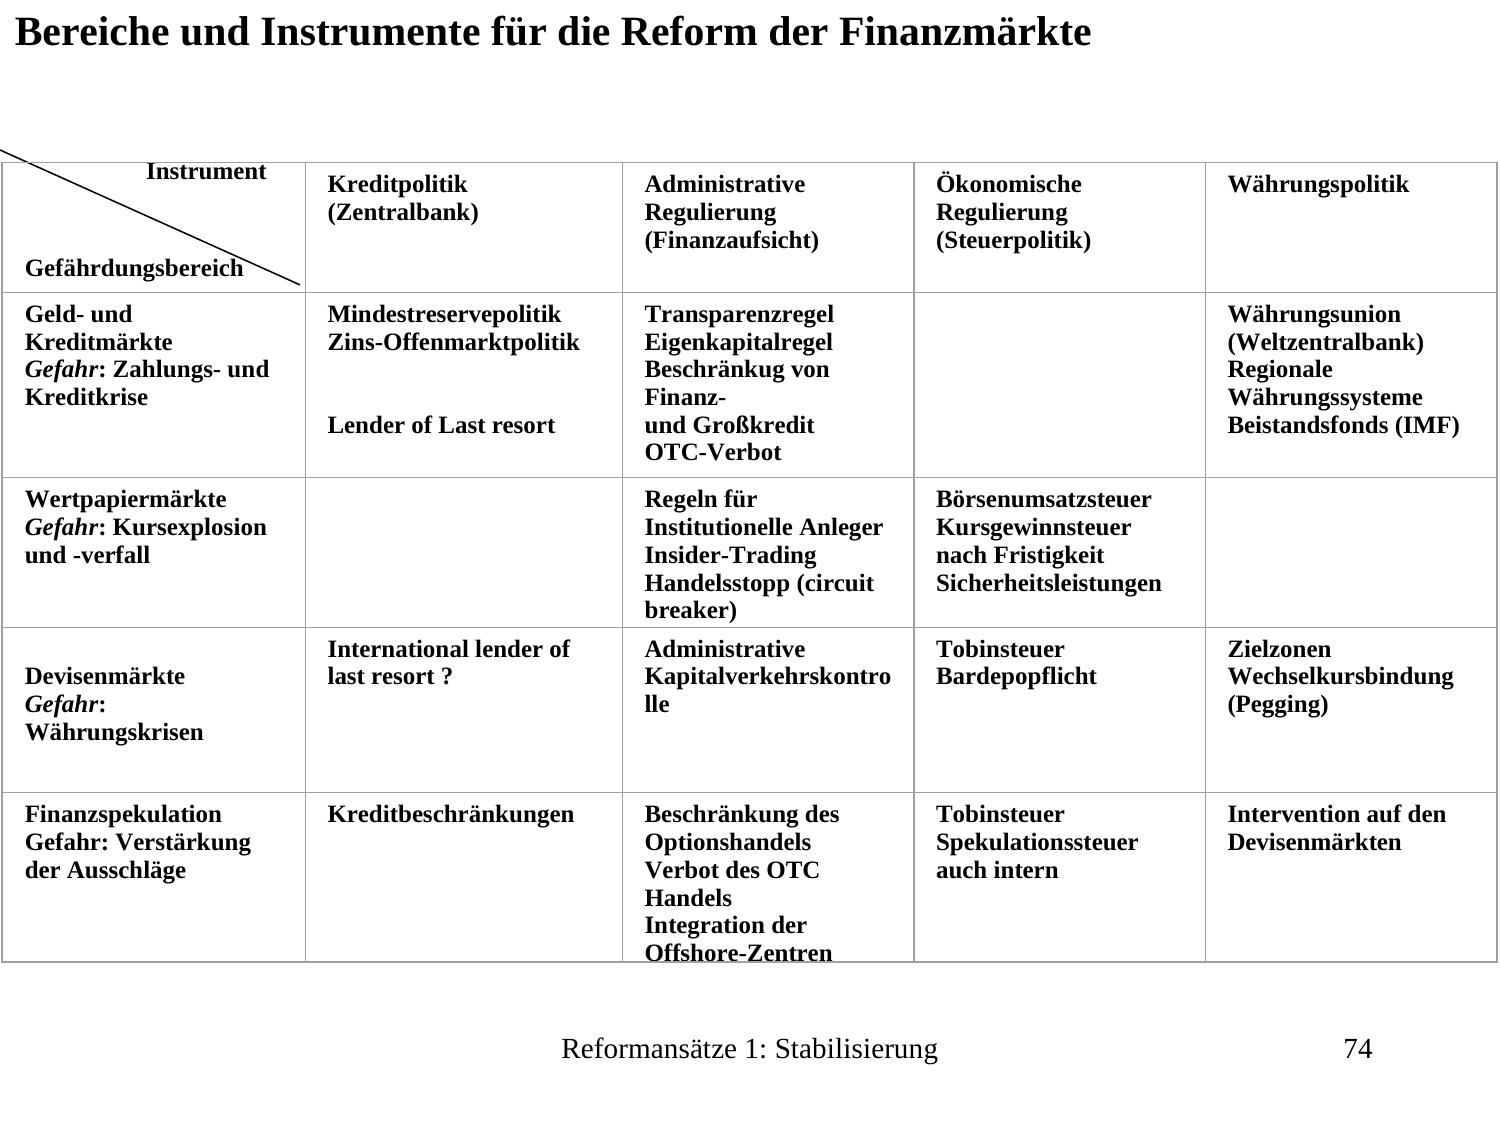

Bereiche und Instrumente für die Reform der Finanzmärkte
 Instrument
Gefährdungsbereich
Kreditpolitik
(Zentralbank)
Administrative Regulierung
(Finanzaufsicht)
Ökonomische Regulierung
(Steuerpolitik)
Währungspolitik
Geld- und Kreditmärkte
Gefahr: Zahlungs- und Kreditkrise
Mindestreservepolitik
Zins-Offenmarktpolitik
Lender of Last resort
Transparenzregel
Eigenkapitalregel
Beschränkug von Finanz-
und Großkredit
OTC-Verbot
Währungsunion (Weltzentralbank)
Regionale Währungssysteme
Beistandsfonds (IMF)
Wertpapiermärkte
Gefahr: Kursexplosion und -verfall
Regeln für Institutionelle Anleger
Insider-Trading
Handelsstopp (circuit breaker)
Börsenumsatzsteuer
Kursgewinnsteuer nach Fristigkeit
Sicherheitsleistungen
Devisenmärkte
Gefahr: Währungskrisen
International lender of last resort ?
Administrative Kapitalverkehrskontrolle
Tobinsteuer
Bardepopflicht
Zielzonen
Wechselkursbindung (Pegging)
Finanzspekulation
Gefahr: Verstärkung der Ausschläge
Kreditbeschränkungen
Beschränkung des Optionshandels
Verbot des OTC Handels
Integration der Offshore-Zentren
Tobinsteuer
Spekulationssteuer auch intern
Intervention auf den Devisenmärkten
Reformansätze 1: Stabilisierung
74